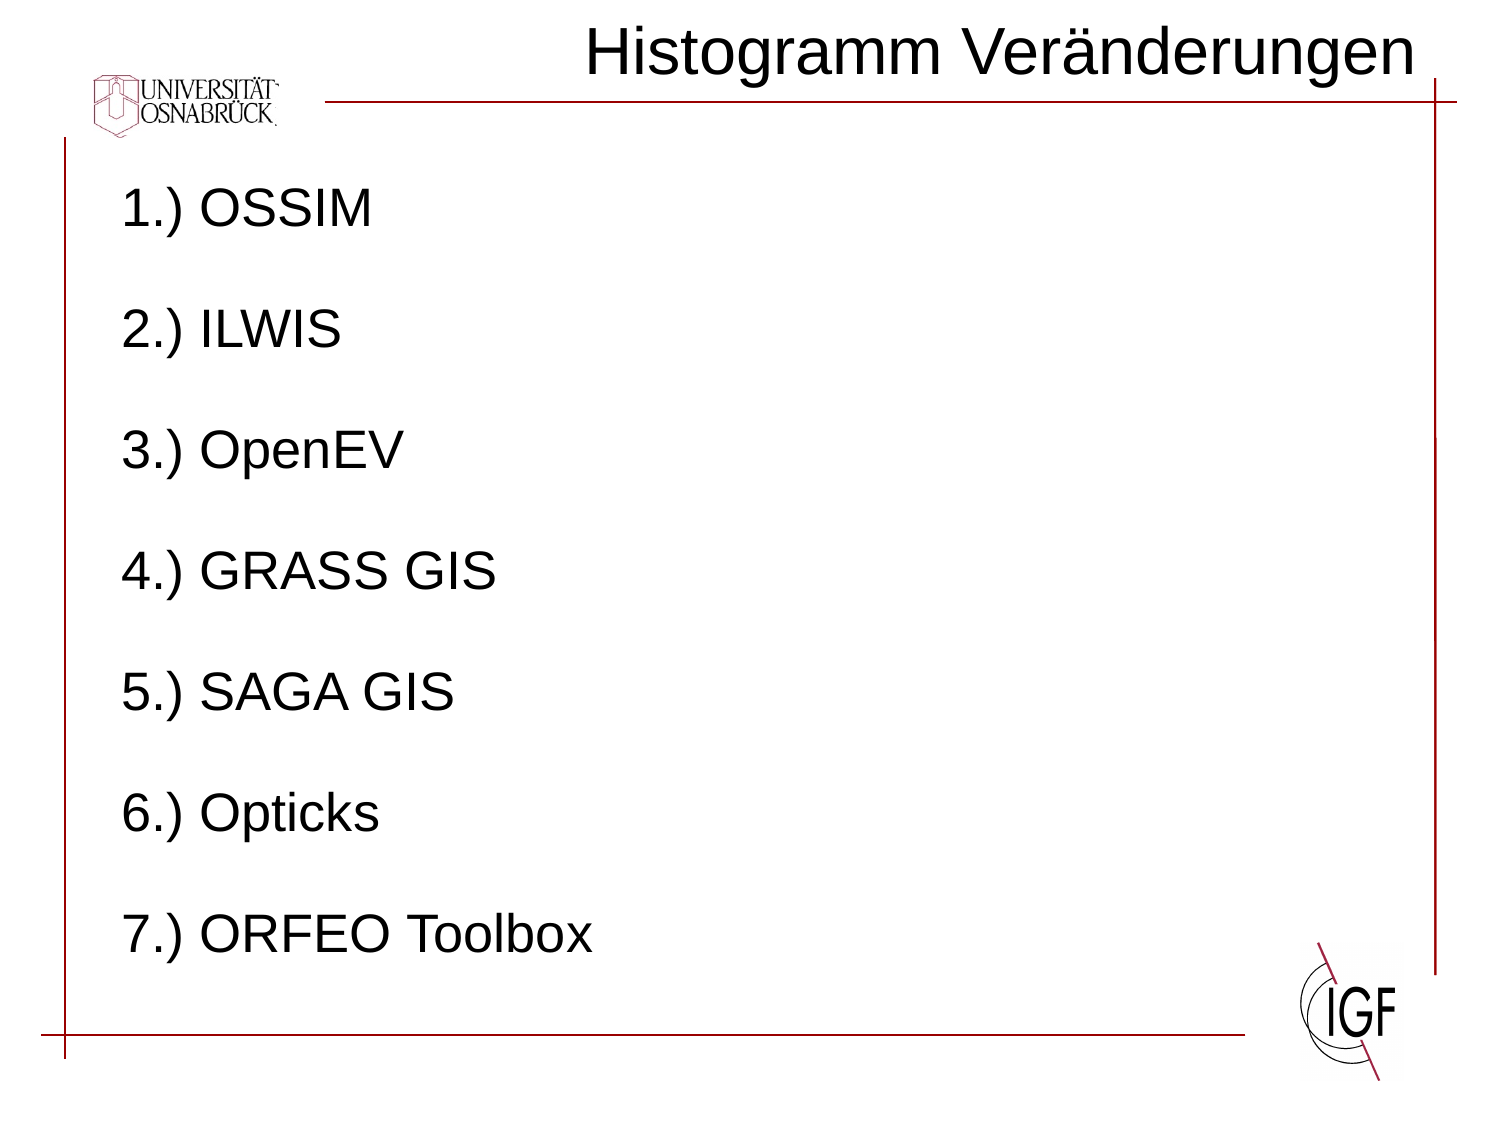

# Histogramm Veränderungen
1.) OSSIM
2.) ILWIS
3.) OpenEV
4.) GRASS GIS
5.) SAGA GIS
6.) Opticks
7.) ORFEO Toolbox